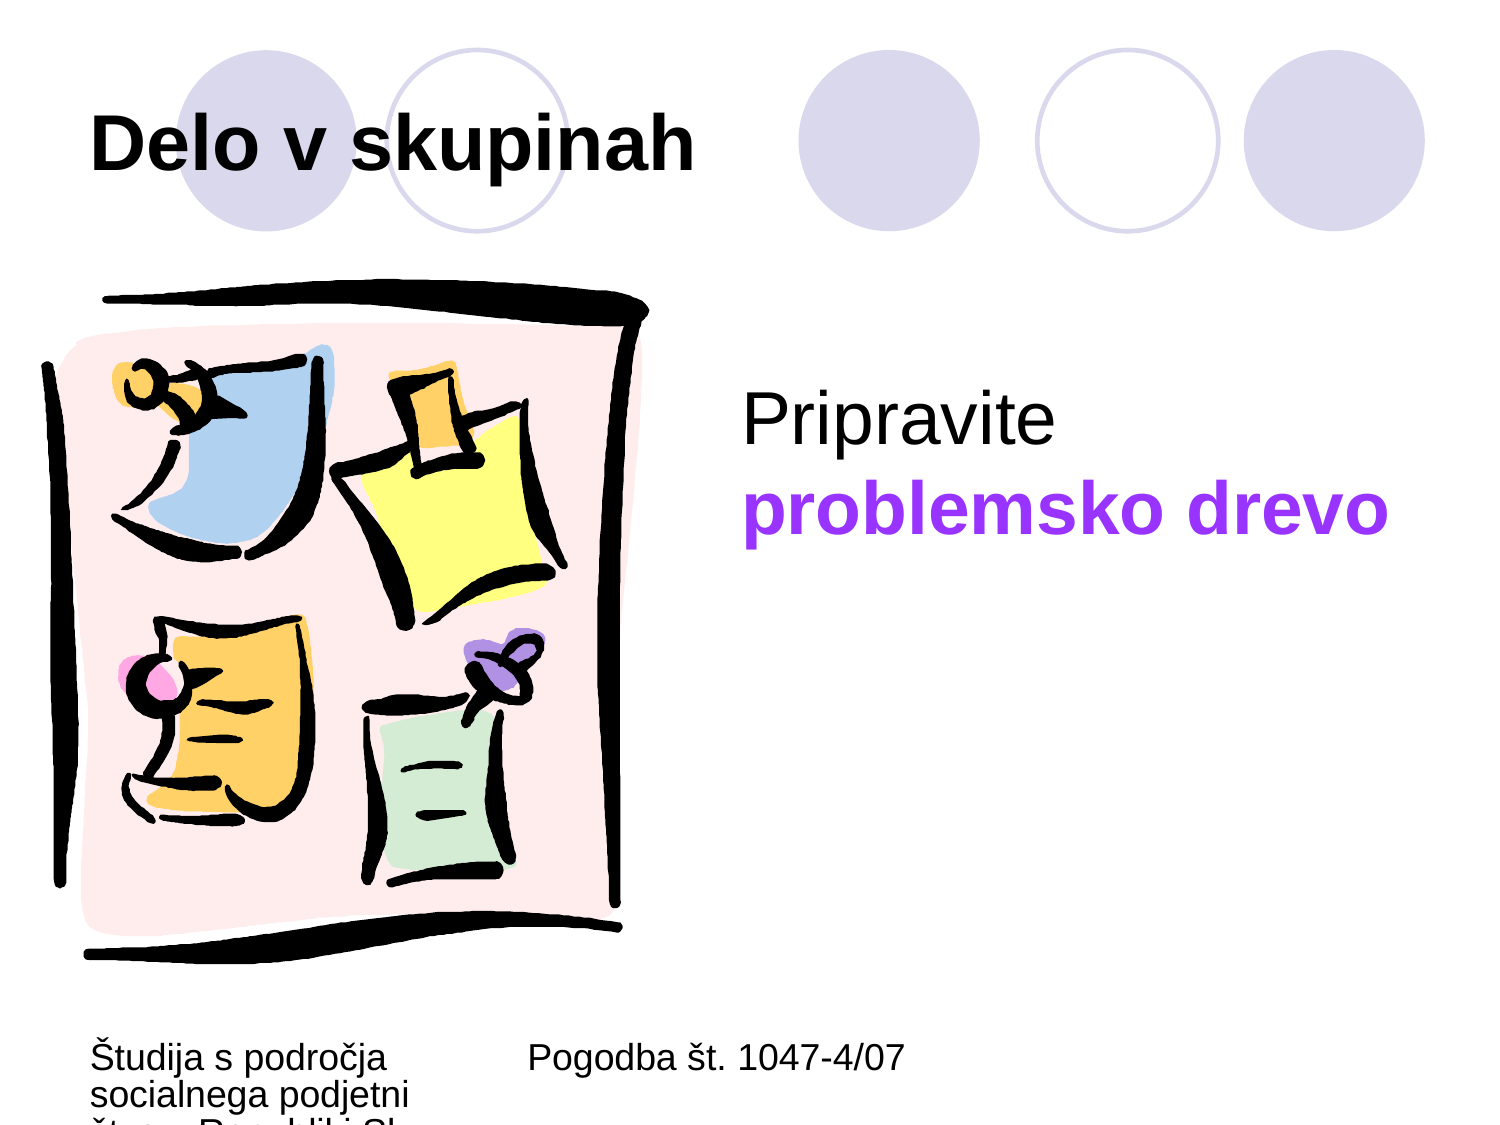

# Delo v skupinah
Pripravite problemsko drevo
Študija s področja socialnega podjetništva v Republiki Sloveniji;
Pogodba št. 1047-4/07